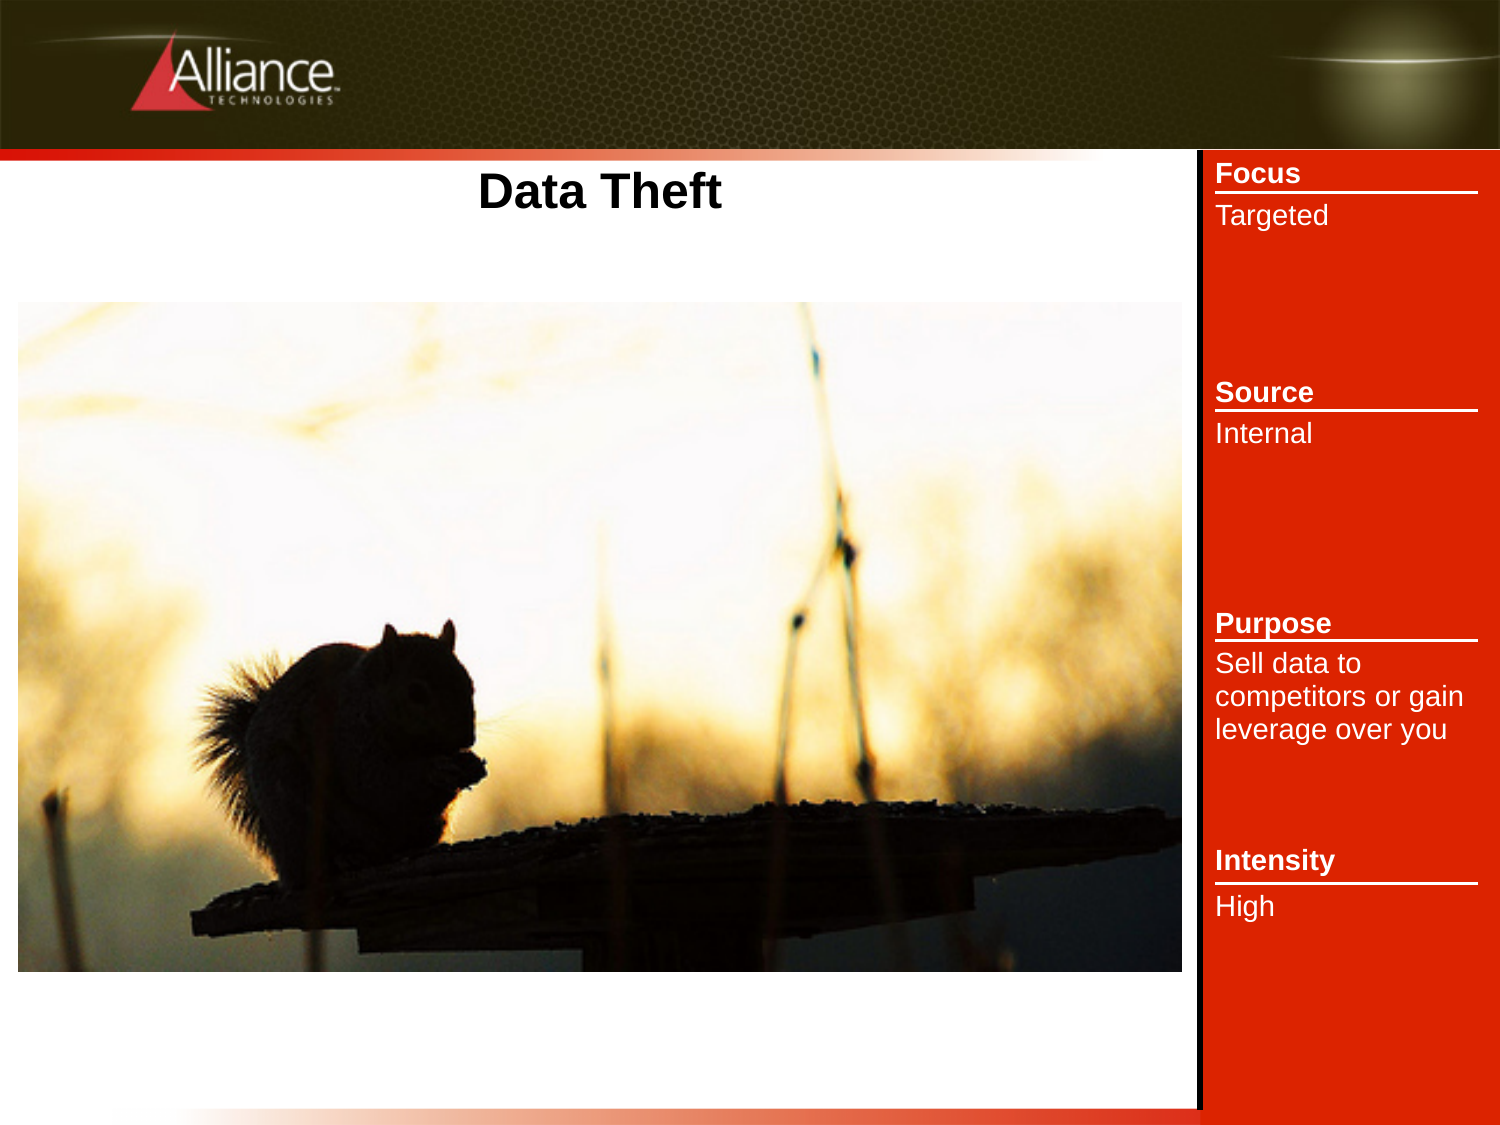

Focus
Data Theft
Targeted
Source
Internal
Purpose
Sell data to competitors or gain leverage over you
Intensity
High